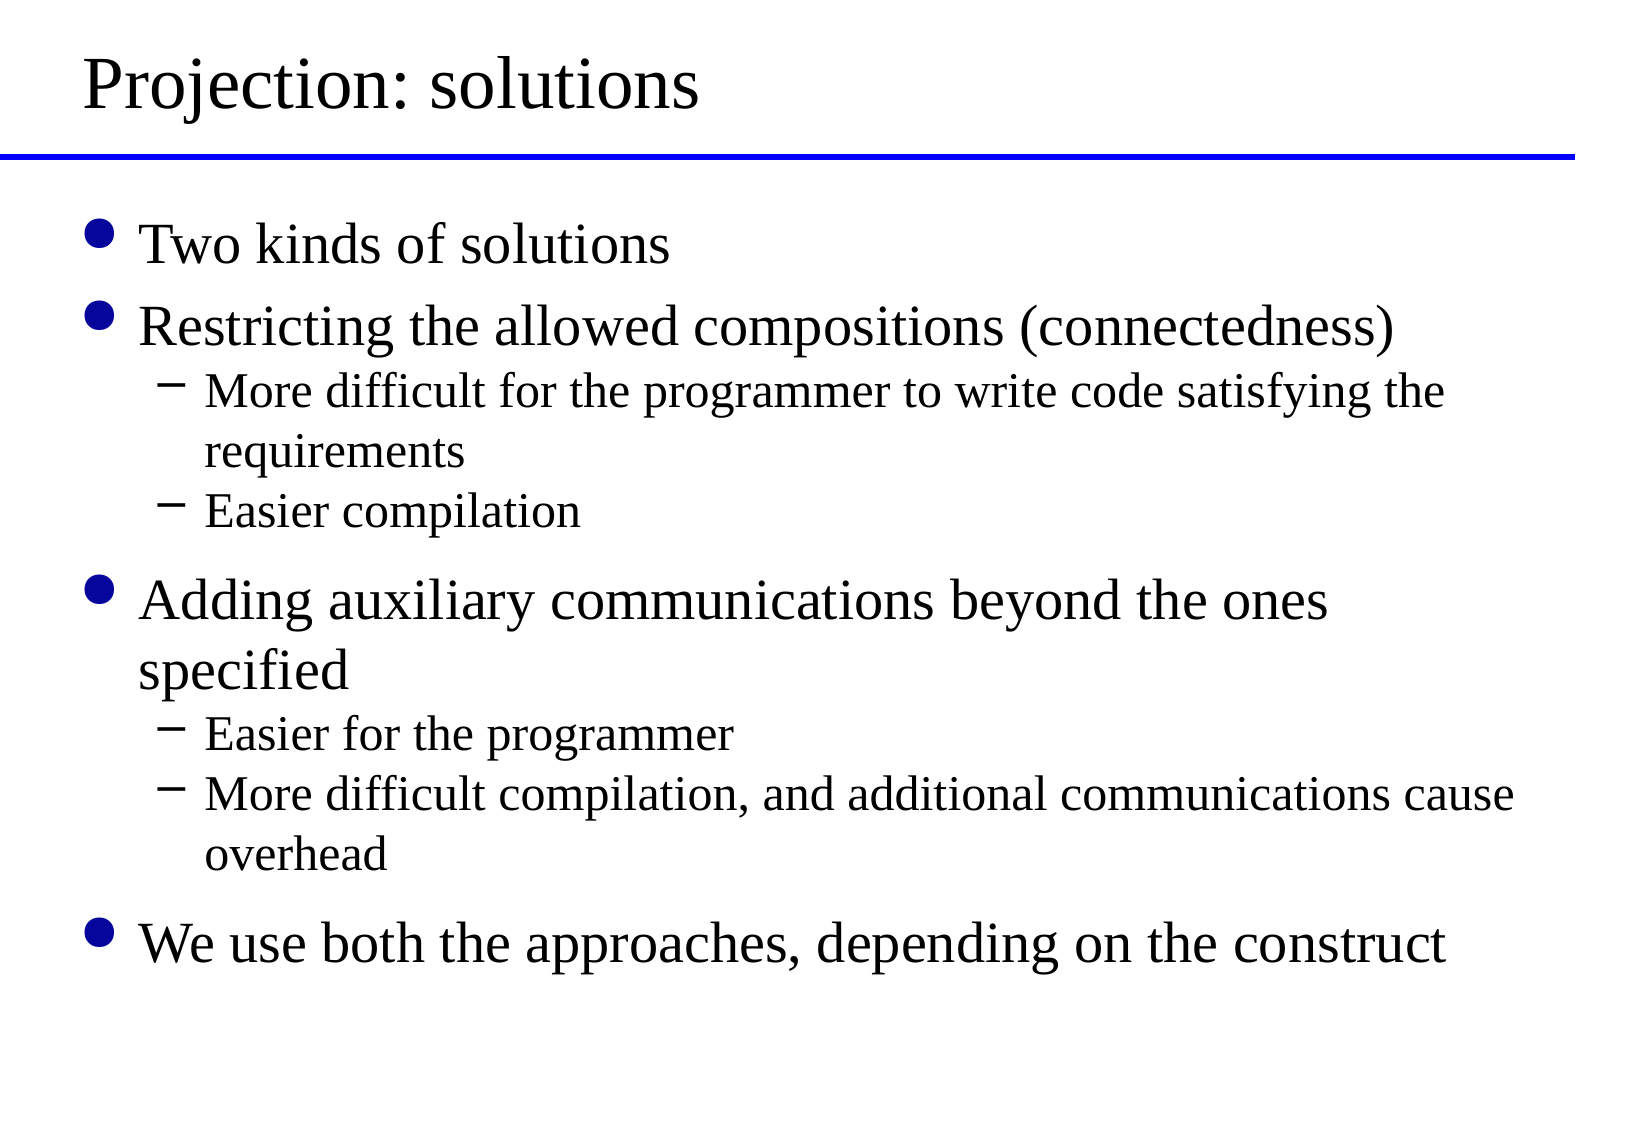

# Projection: solutions
Two kinds of solutions
Restricting the allowed compositions (connectedness)
More difficult for the programmer to write code satisfying the requirements
Easier compilation
Adding auxiliary communications beyond the ones specified
Easier for the programmer
More difficult compilation, and additional communications cause overhead
We use both the approaches, depending on the construct